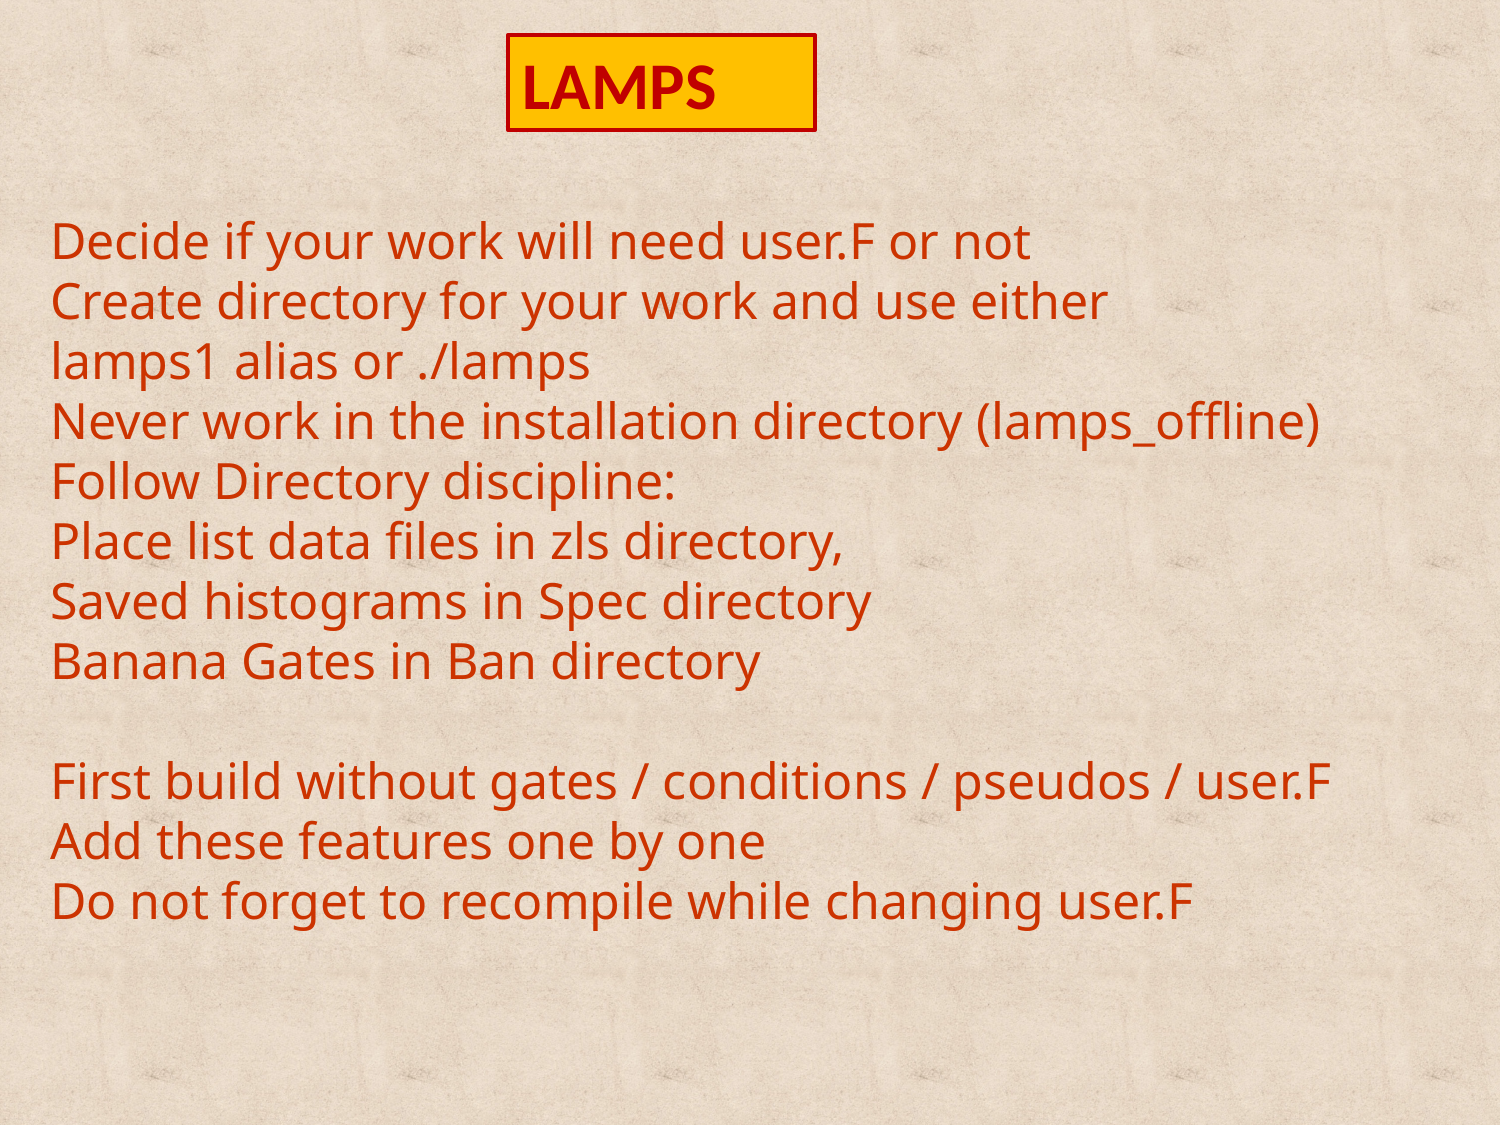

LAMPS
Decide if your work will need user.F or not
Create directory for your work and use either
lamps1 alias or ./lamps
Never work in the installation directory (lamps_offline)
Follow Directory discipline:
Place list data files in zls directory,
Saved histograms in Spec directory
Banana Gates in Ban directory
First build without gates / conditions / pseudos / user.F
Add these features one by one
Do not forget to recompile while changing user.F